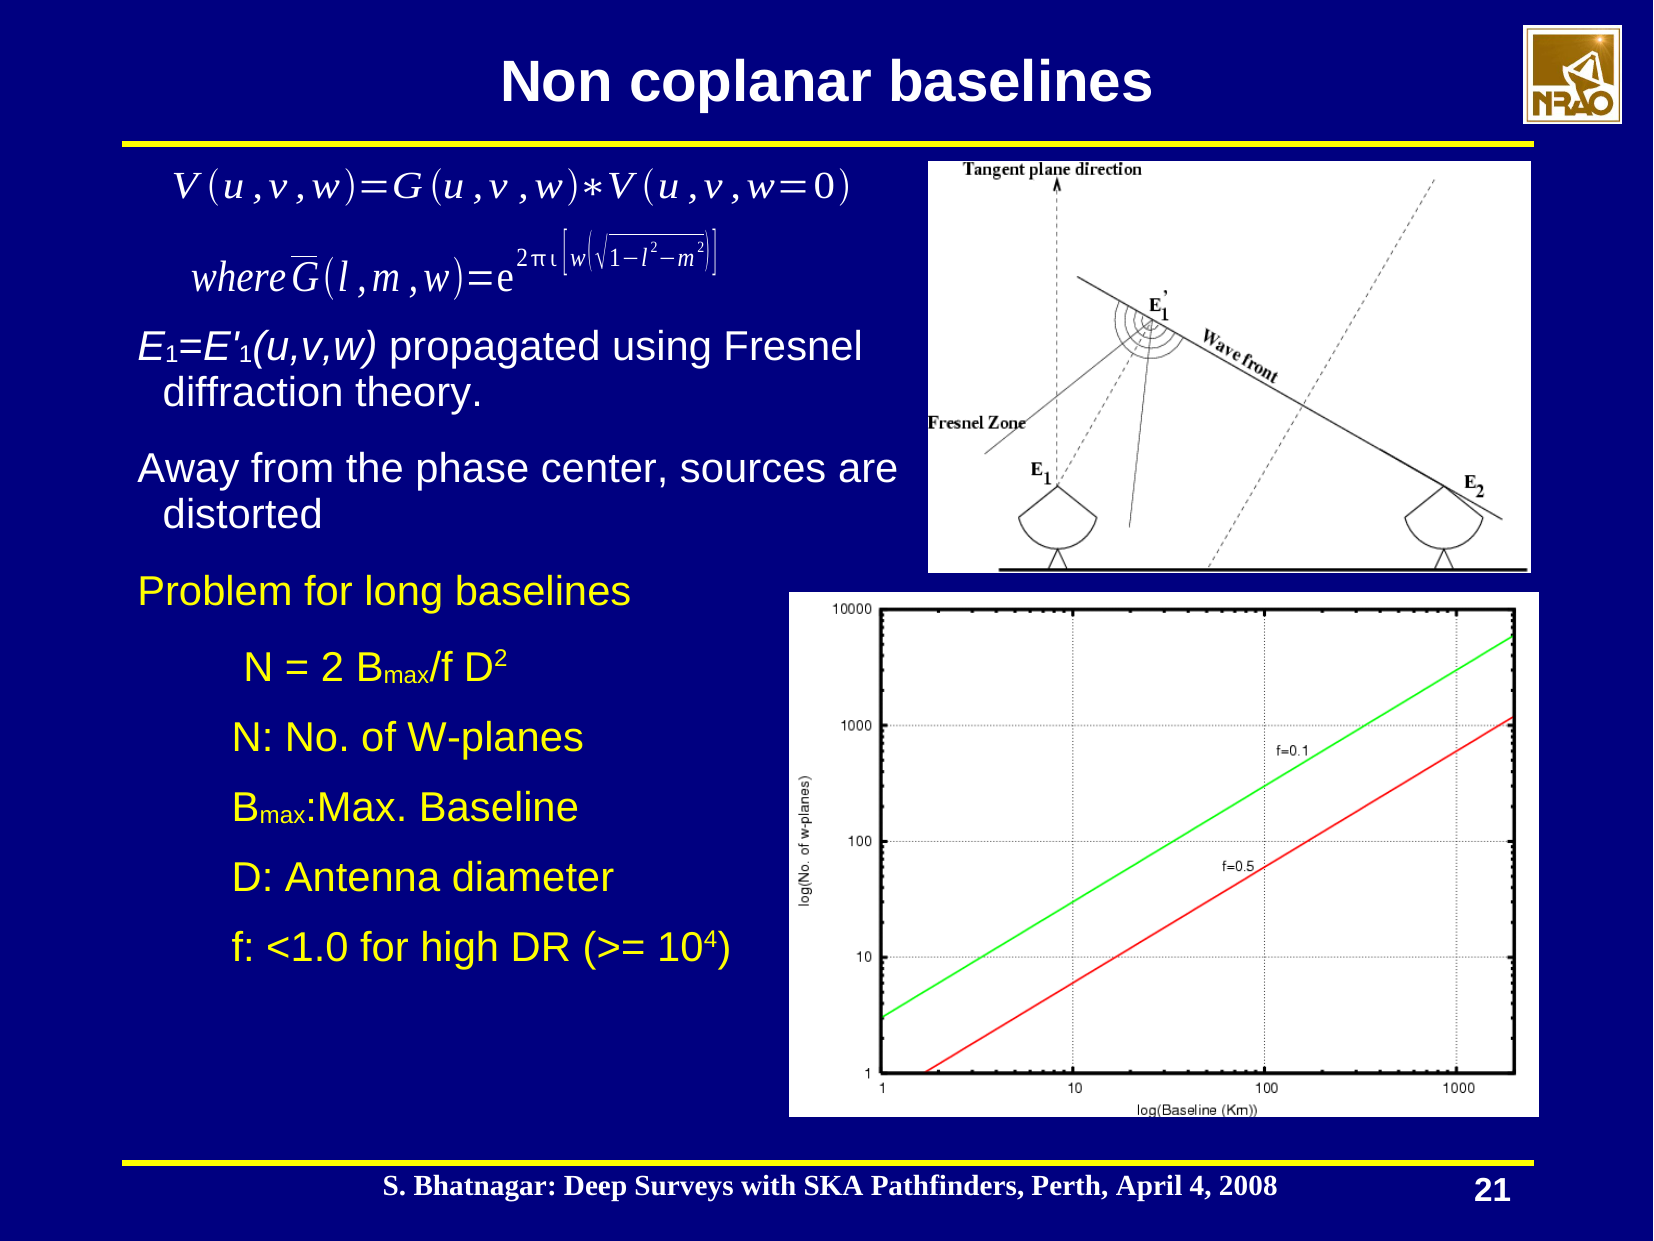

# Non coplanar baselines
E1=E'1(u,v,w) propagated using Fresnel diffraction theory.
Away from the phase center, sources are distorted
Problem for long baselines
 N = 2 Bmax/f D2
N: No. of W-planes
Bmax:Max. Baseline
D: Antenna diameter
f: <1.0 for high DR (>= 104)